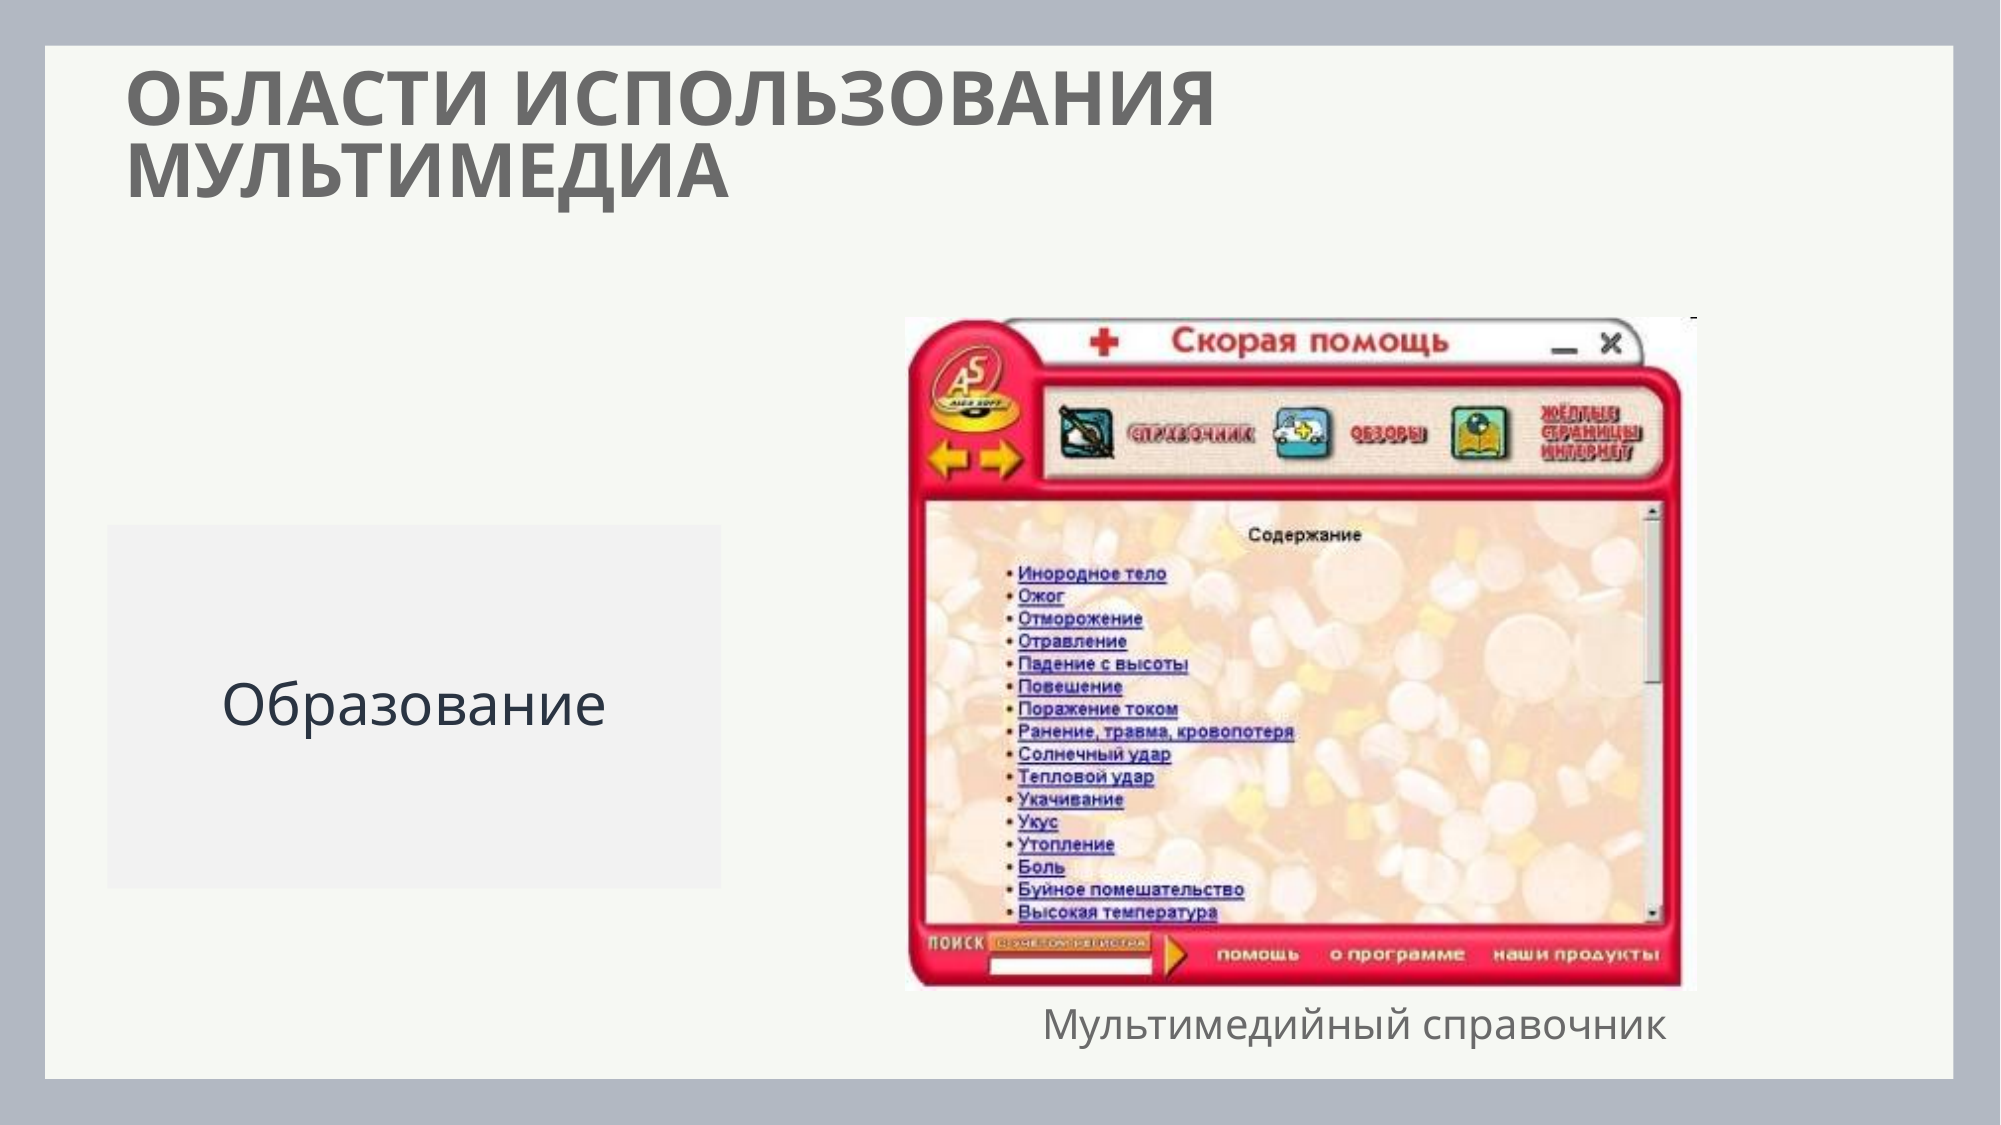

ОБЛАСТИ ИСПОЛЬЗОВАНИЯ МУЛЬТИМЕДИА
# Образование
Мультимедийный справочник